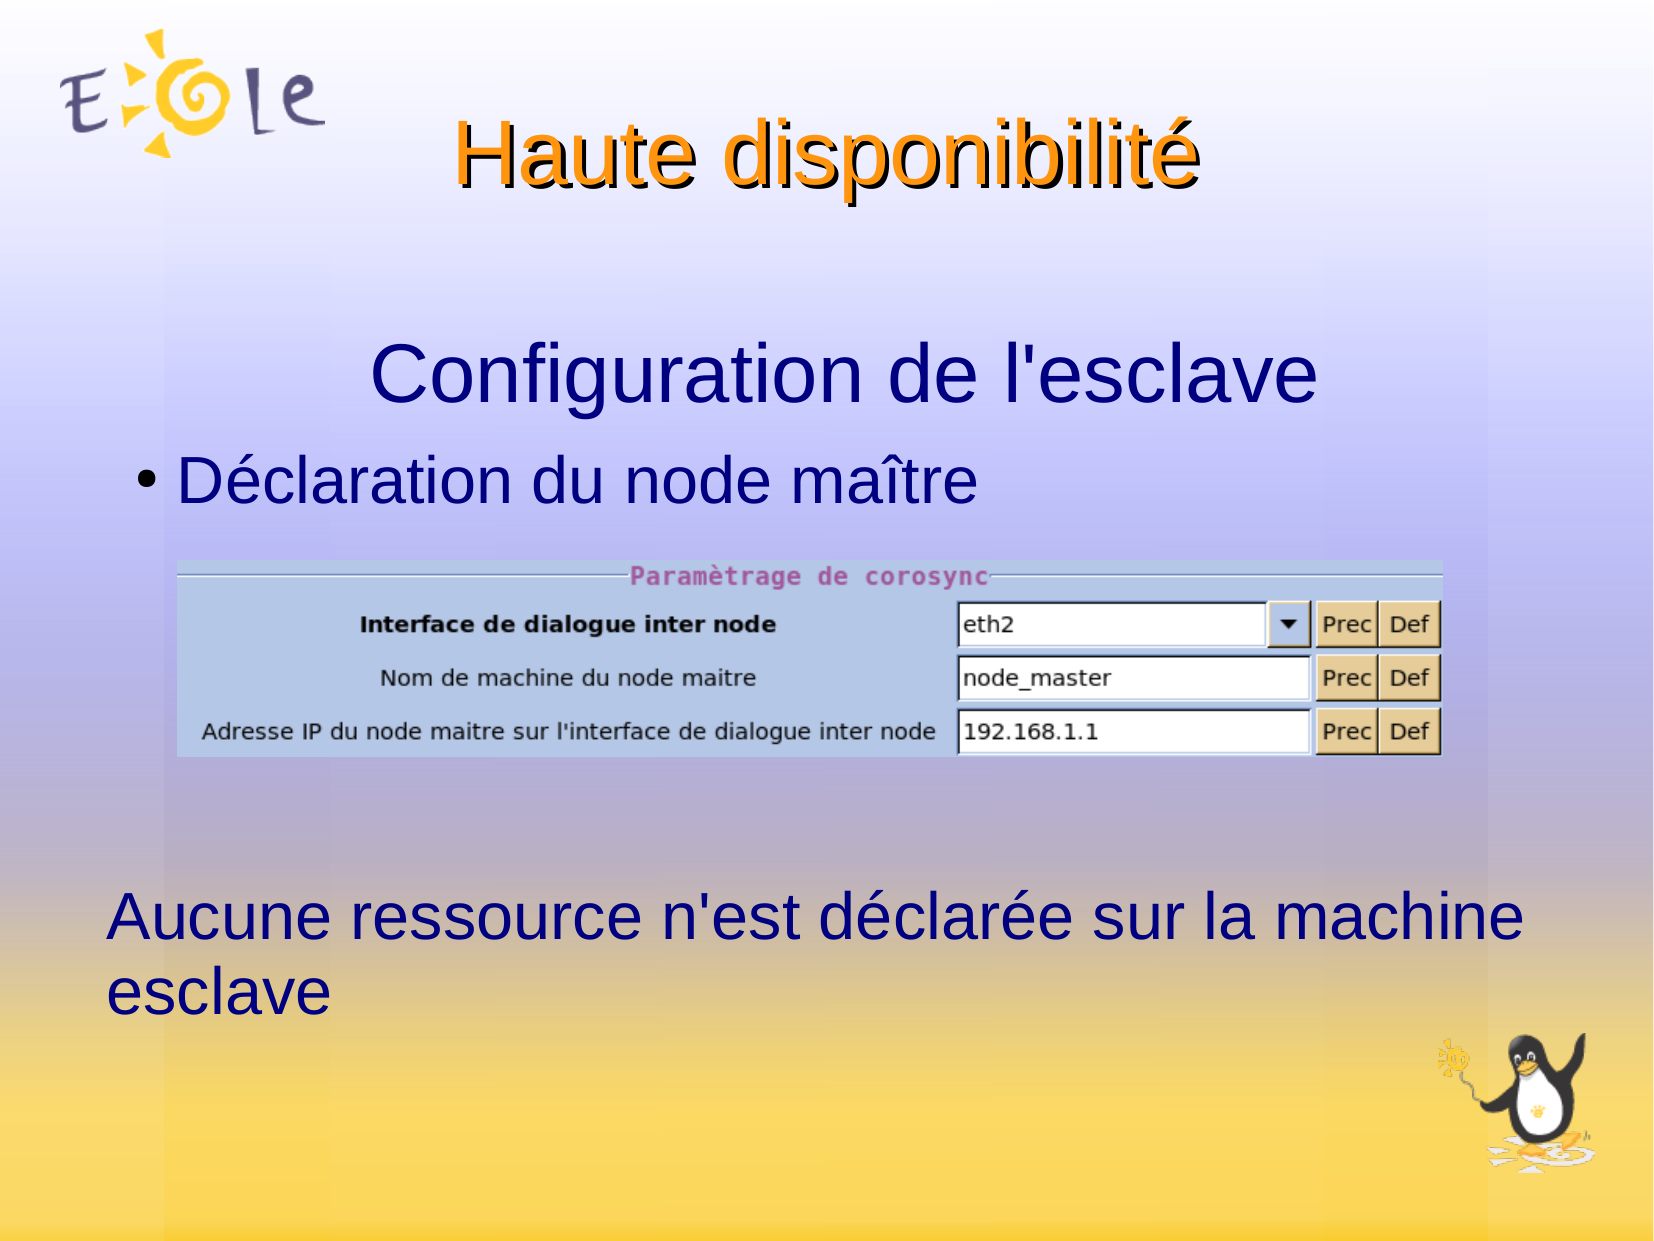

# Haute disponibilité
Configuration de l'esclave
 Déclaration du node maître
Aucune ressource n'est déclarée sur la machine esclave